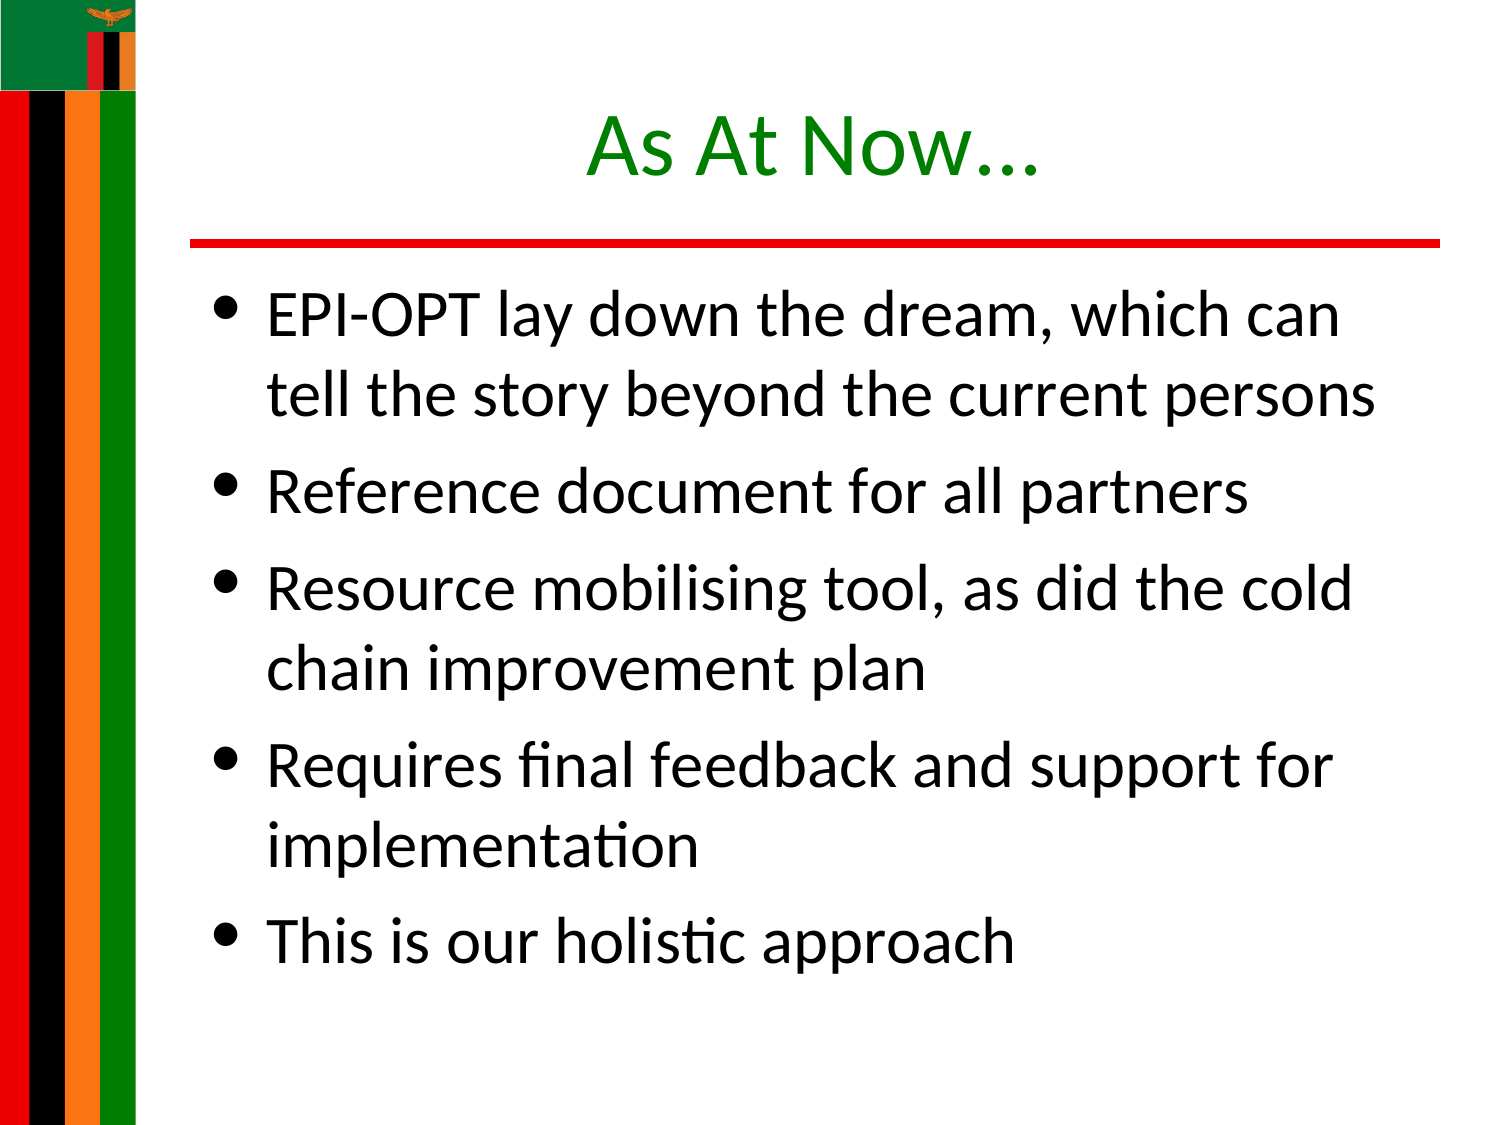

# As At Now...
EPI-OPT lay down the dream, which can tell the story beyond the current persons
Reference document for all partners
Resource mobilising tool, as did the cold chain improvement plan
Requires final feedback and support for implementation
This is our holistic approach